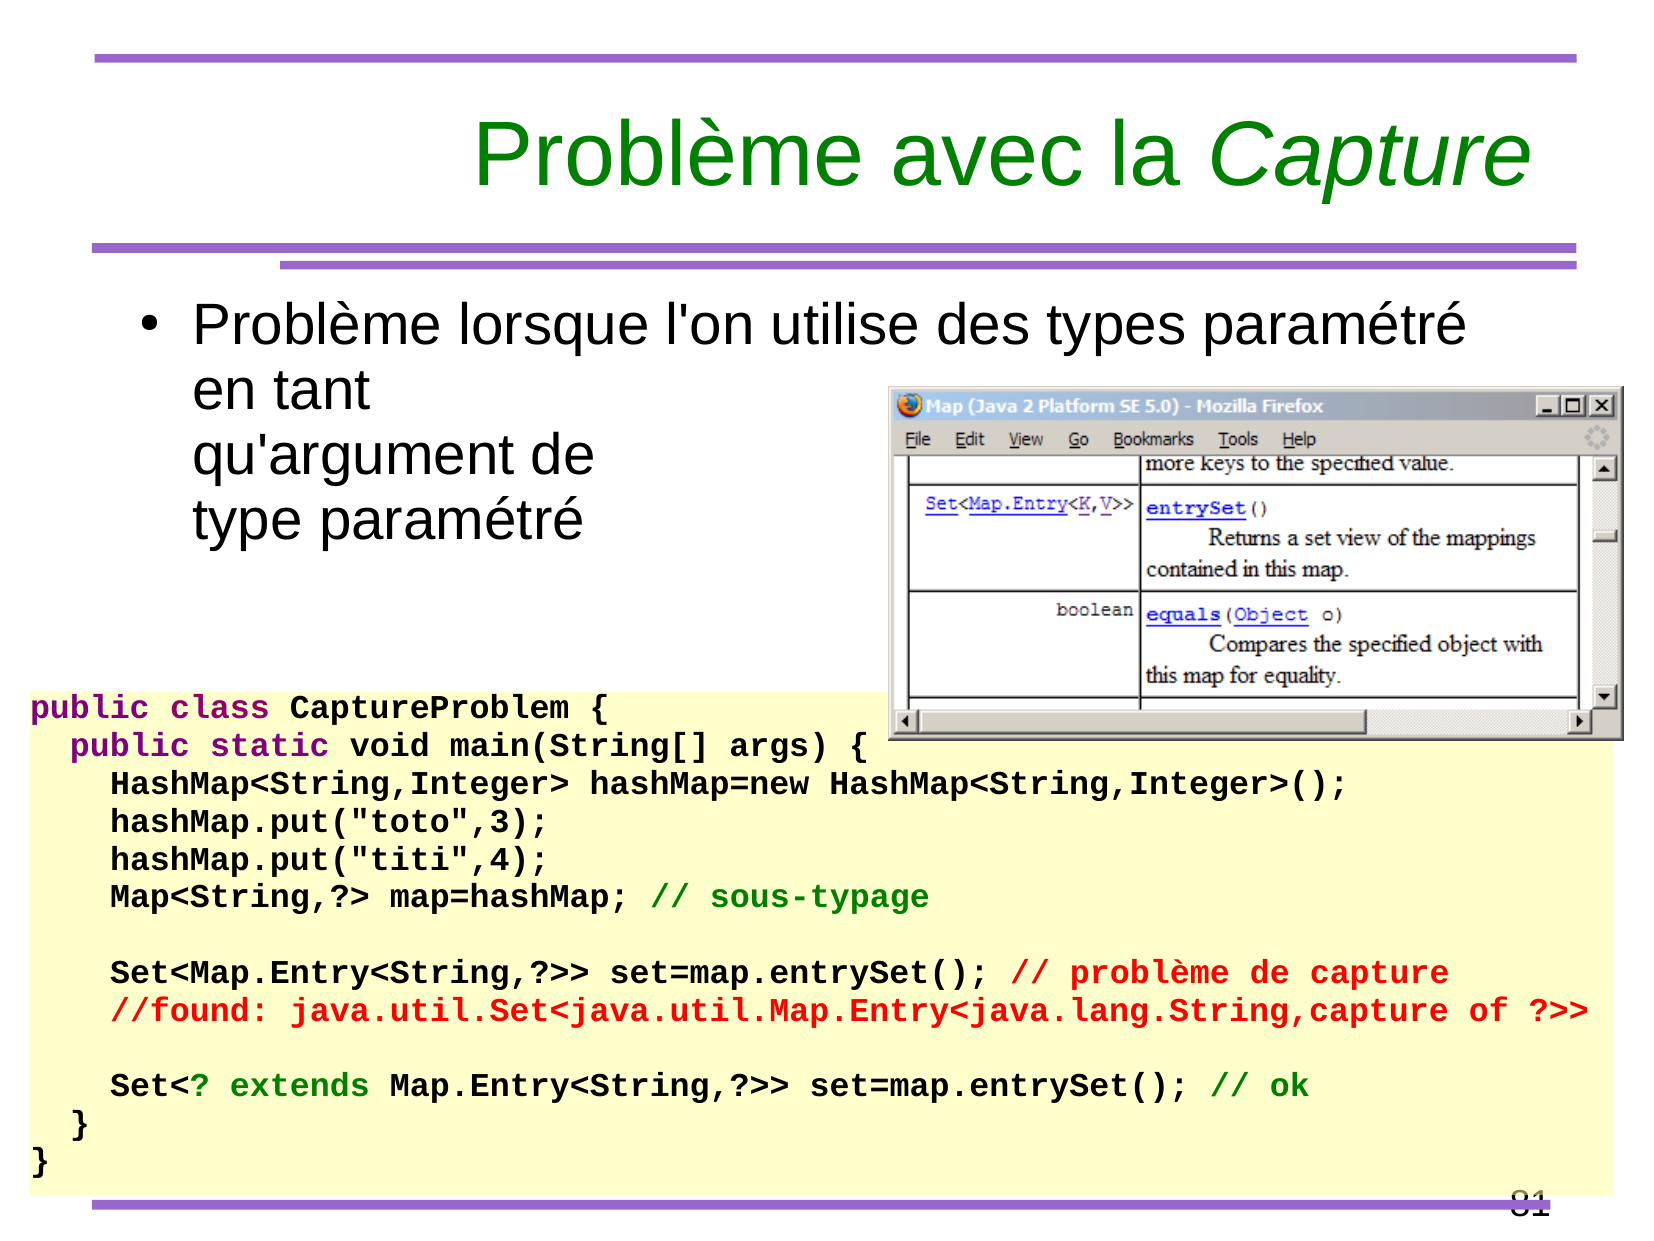

# Problème avec la Capture
Problème lorsque l'on utilise des types paramétré en tant
qu'argument de
type paramétré
public class CaptureProblem {
 public static void main(String[] args) {
 HashMap<String,Integer> hashMap=new HashMap<String,Integer>();
 hashMap.put("toto",3);
 hashMap.put("titi",4);
 Map<String,?> map=hashMap; // sous-typage
 Set<Map.Entry<String,?>> set=map.entrySet(); // problème de capture
 //found: java.util.Set<java.util.Map.Entry<java.lang.String,capture of ?>>
 Set<? extends Map.Entry<String,?>> set=map.entrySet(); // ok
 }
}